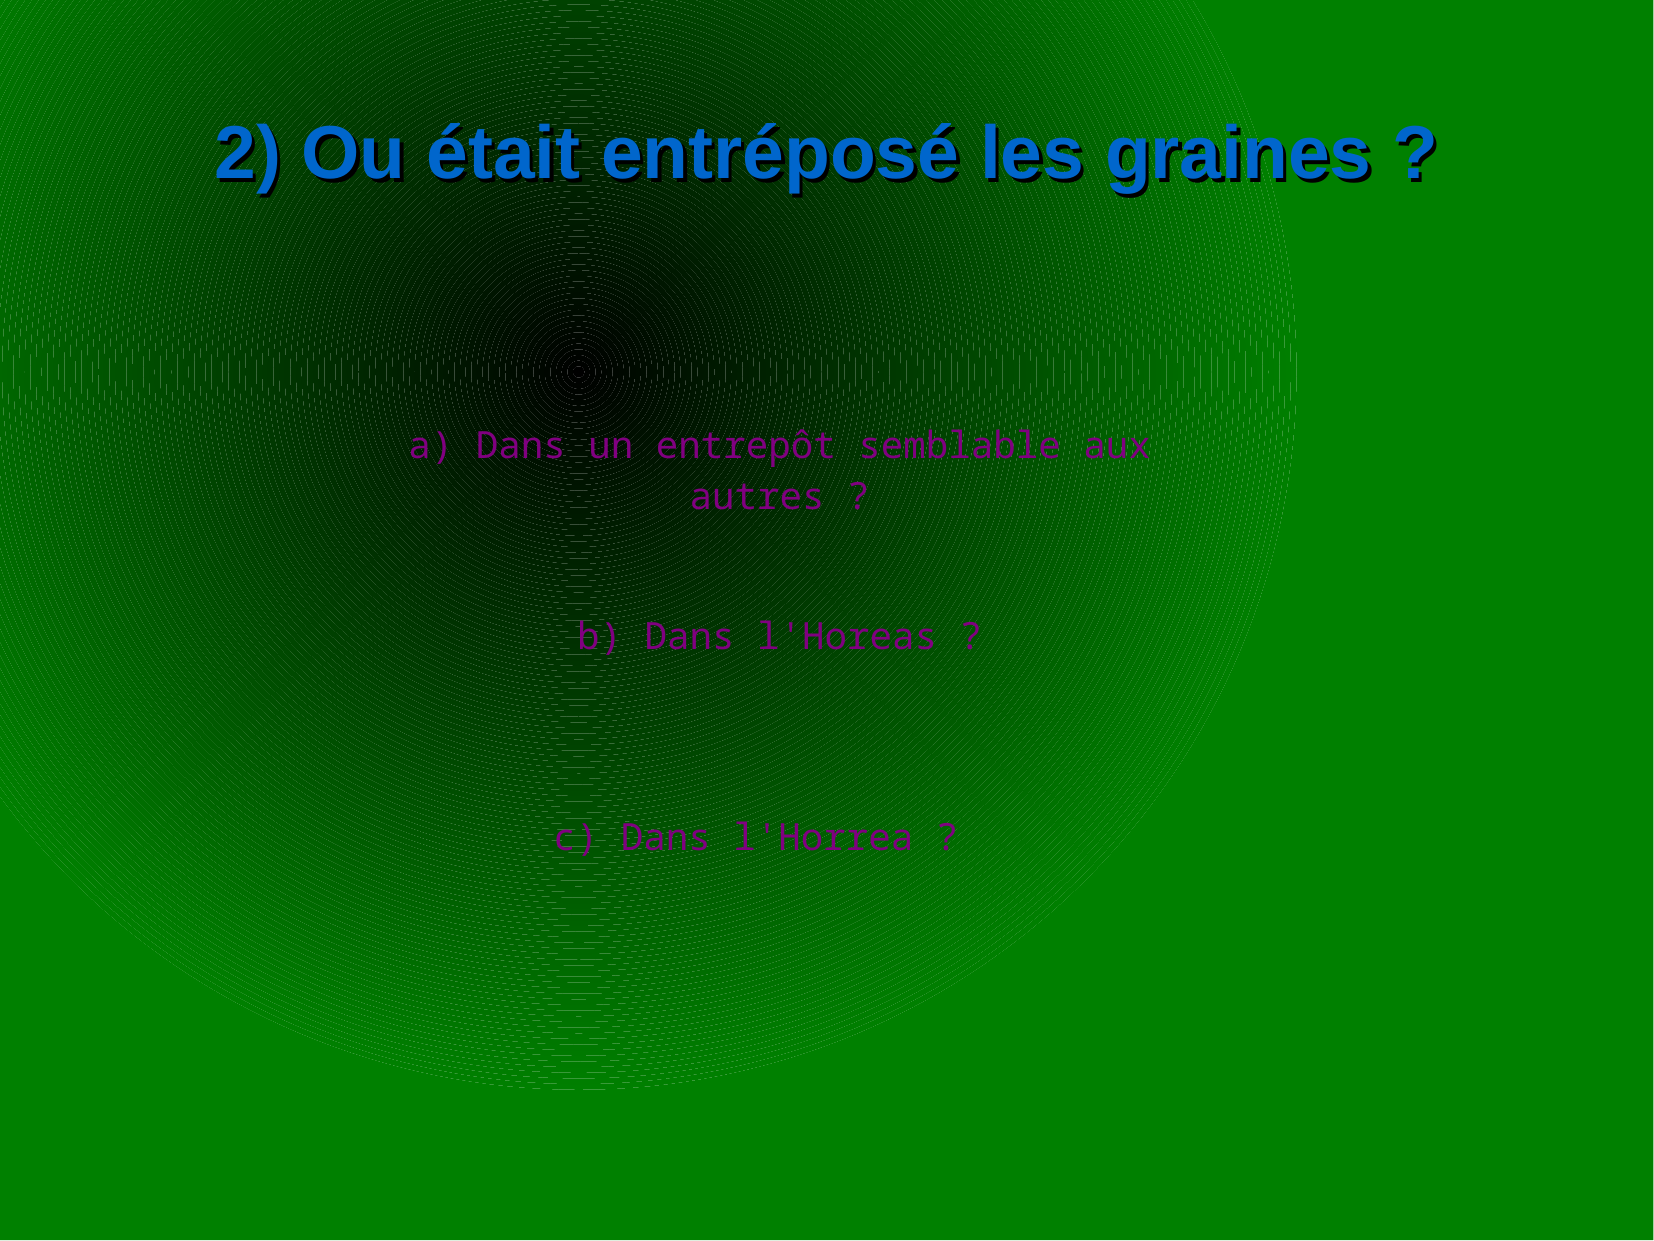

# 2) Ou était entréposé les graines ?
a) Dans un entrepôt semblable aux autres ?
b) Dans l'Horeas ?
c) Dans l'Horrea ?